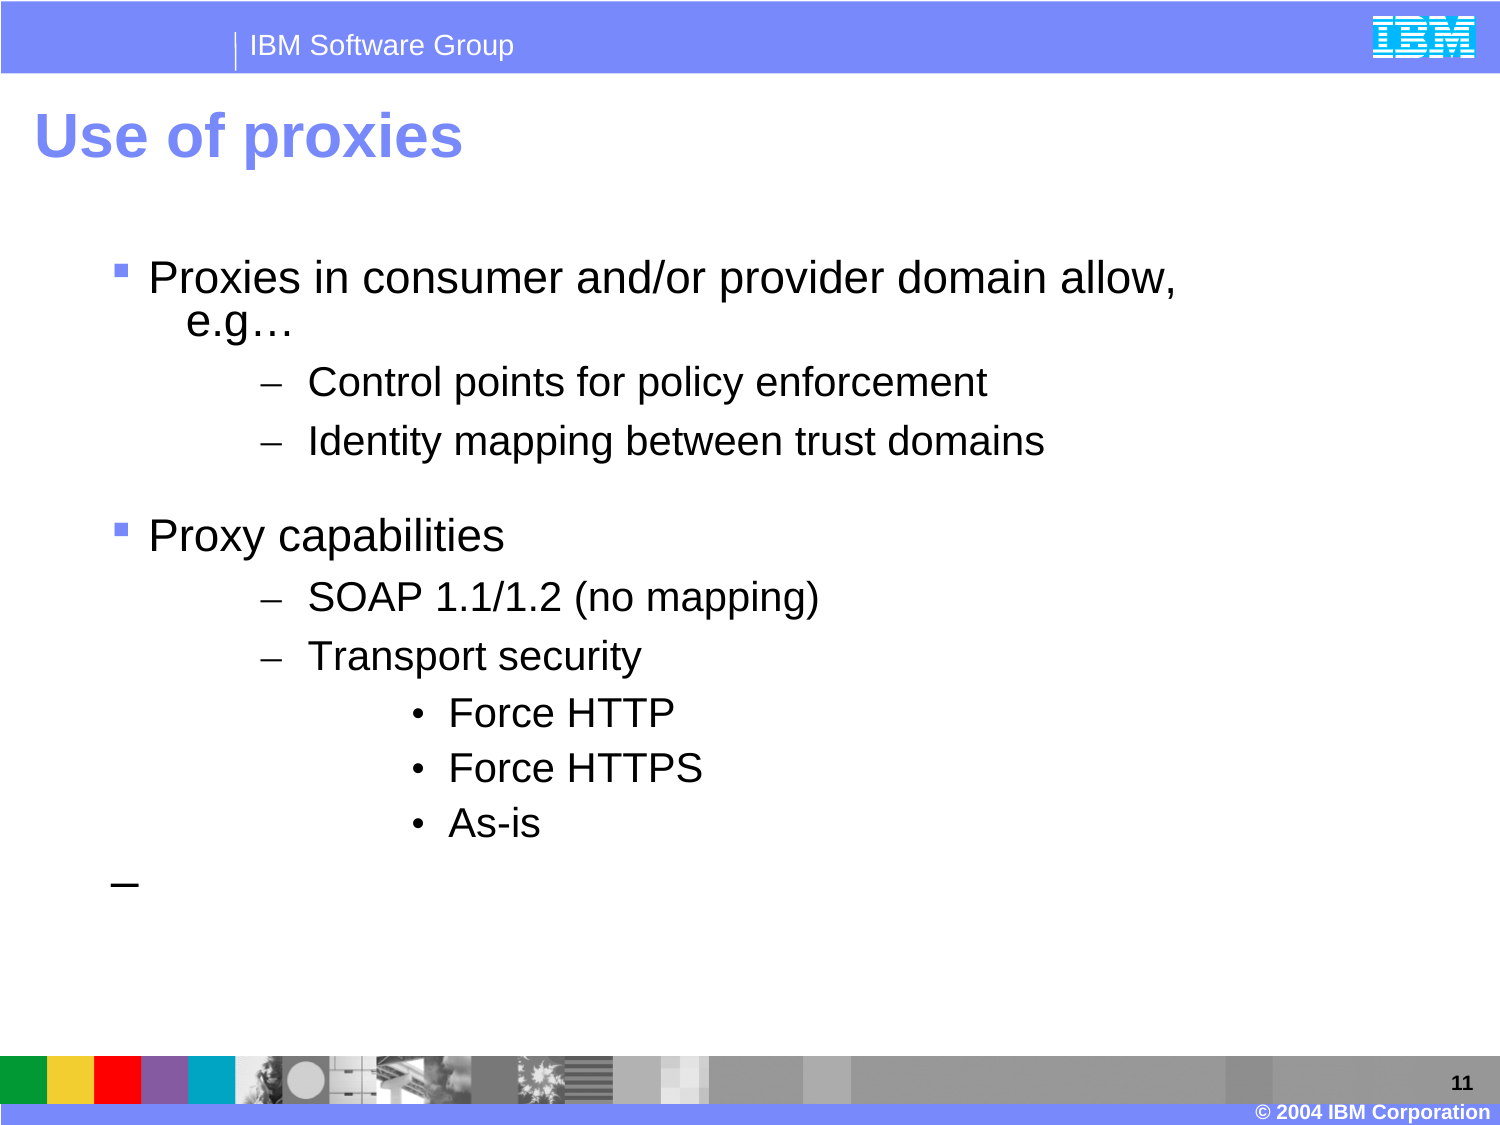

# Use of proxies
Proxies in consumer and/or provider domain allow, e.g…
Control points for policy enforcement
Identity mapping between trust domains
Proxy capabilities
SOAP 1.1/1.2 (no mapping)
Transport security
Force HTTP
Force HTTPS
As-is
11